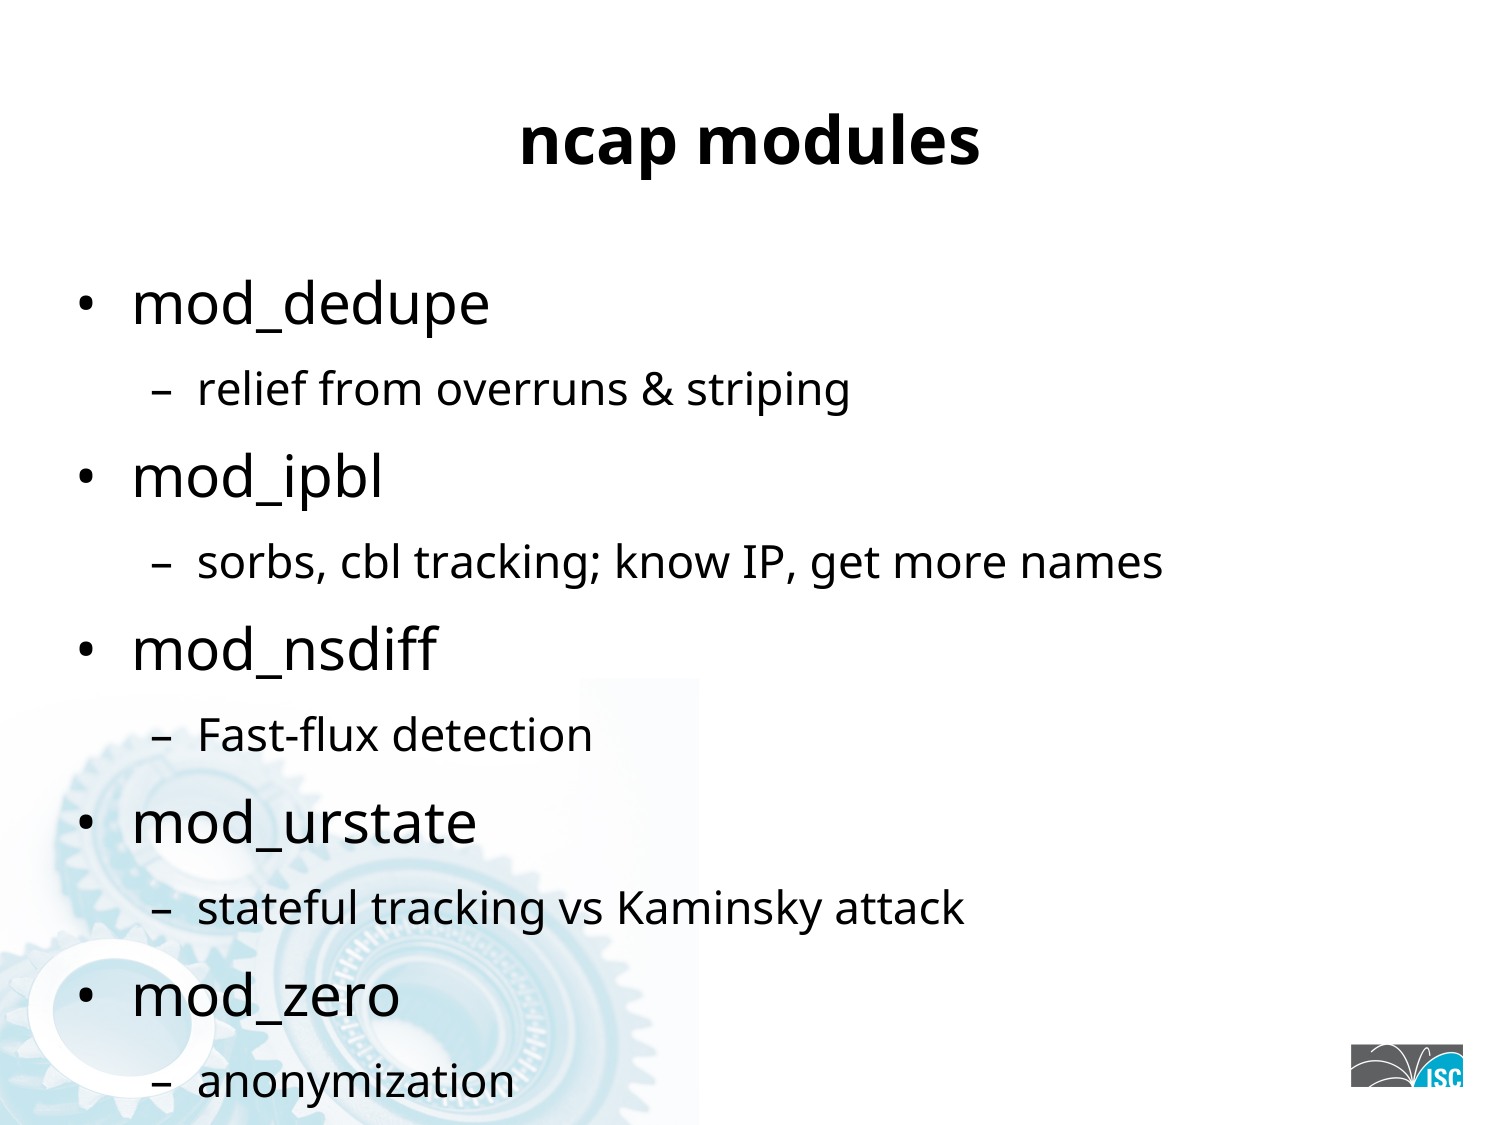

# ncap modules
mod_dedupe
relief from overruns & striping
mod_ipbl
sorbs, cbl tracking; know IP, get more names
mod_nsdiff
Fast-flux detection
mod_urstate
stateful tracking vs Kaminsky attack
mod_zero
anonymization